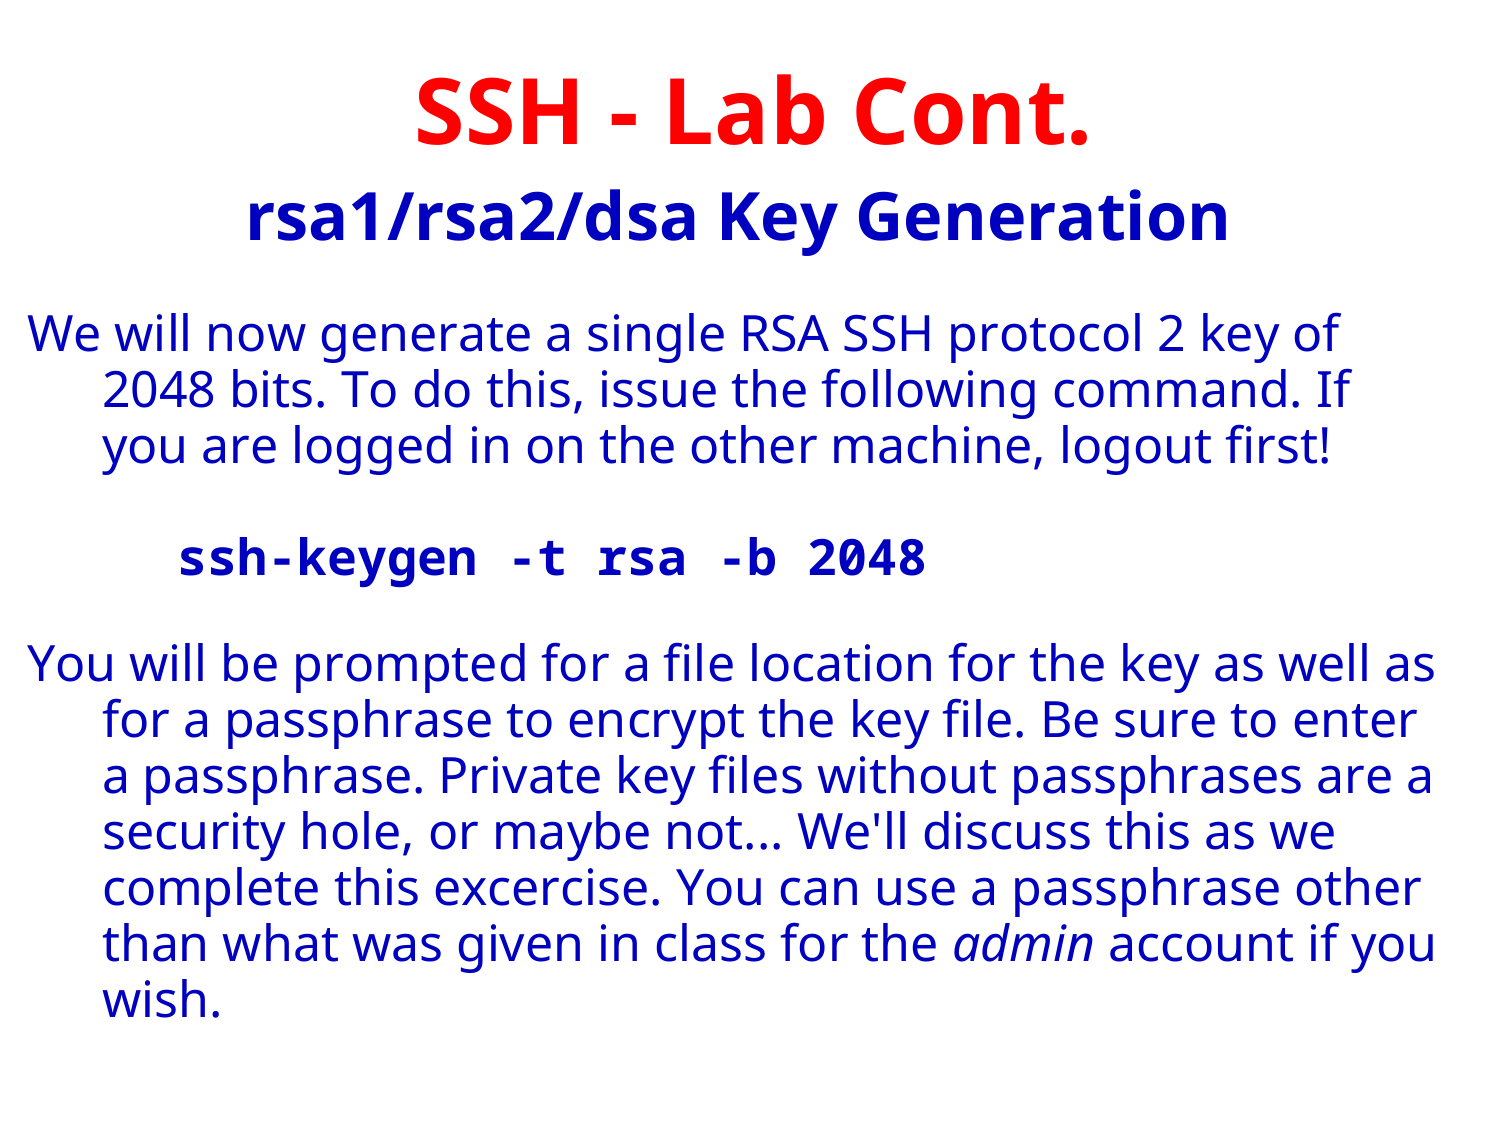

SSH - Lab Cont.
# rsa1/rsa2/dsa Key Generation
We will now generate a single RSA SSH protocol 2 key of 2048 bits. To do this, issue the following command. If you are logged in on the other machine, logout first!
	ssh-keygen -t rsa -b 2048
You will be prompted for a file location for the key as well as for a passphrase to encrypt the key file. Be sure to enter a passphrase. Private key files without passphrases are a security hole, or maybe not... We'll discuss this as we complete this excercise. You can use a passphrase other than what was given in class for the admin account if you wish.